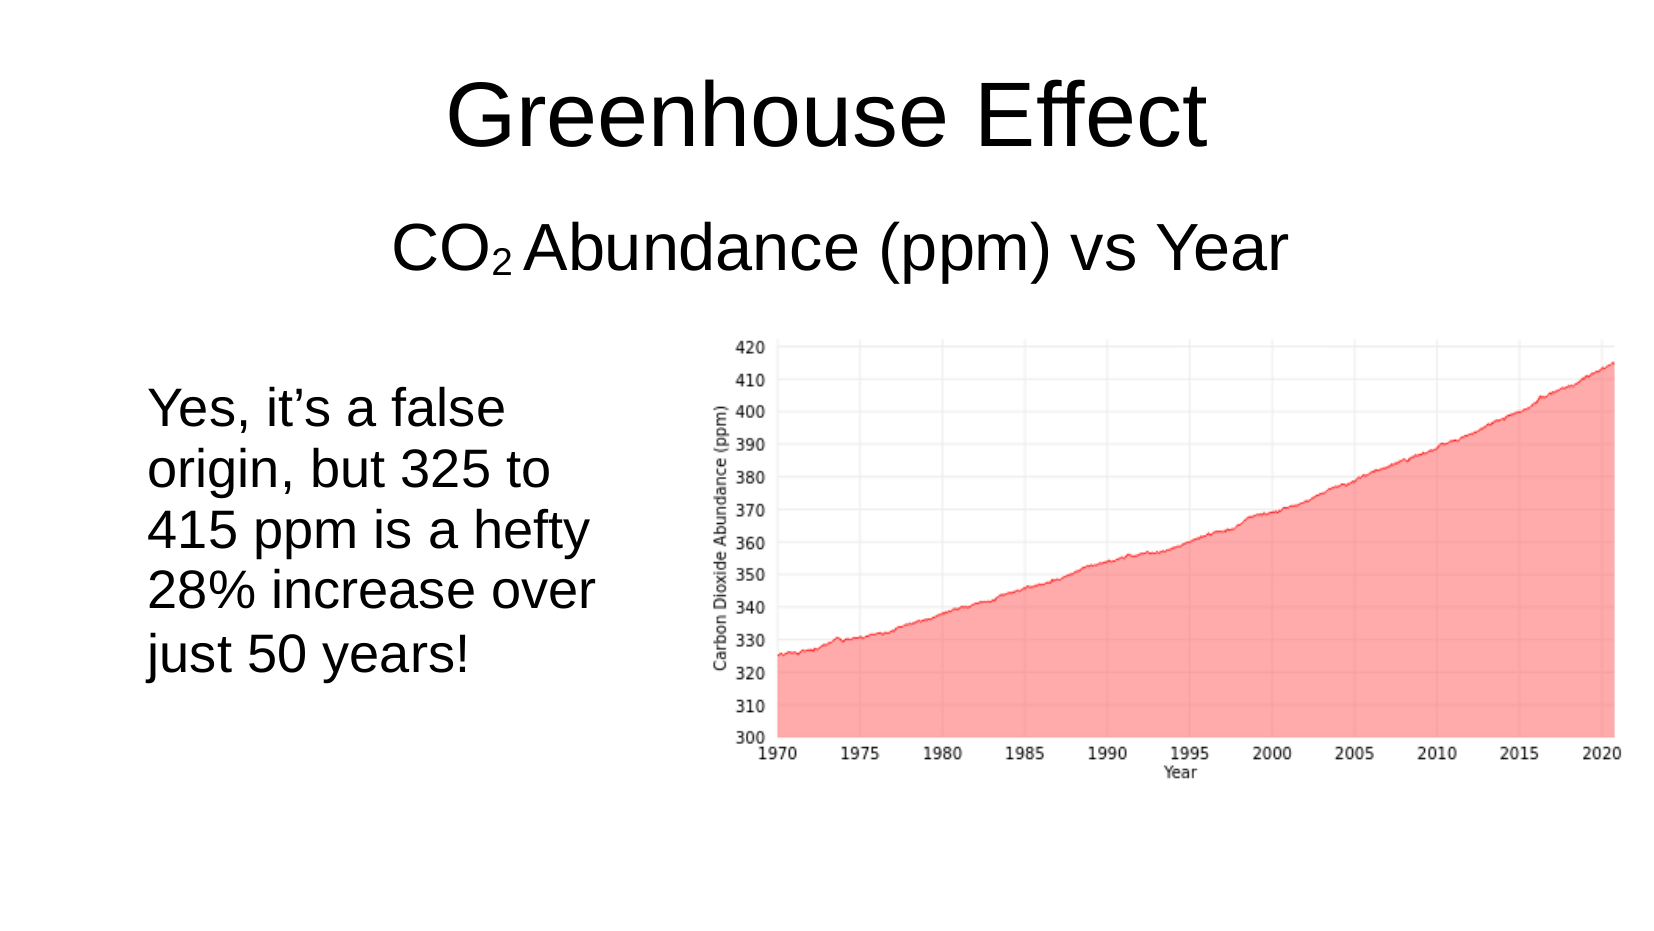

# Greenhouse Effect
CO2 Abundance (ppm) vs Year
Yes, it’s a false origin, but 325 to 415 ppm is a hefty 28% increase over just 50 years!